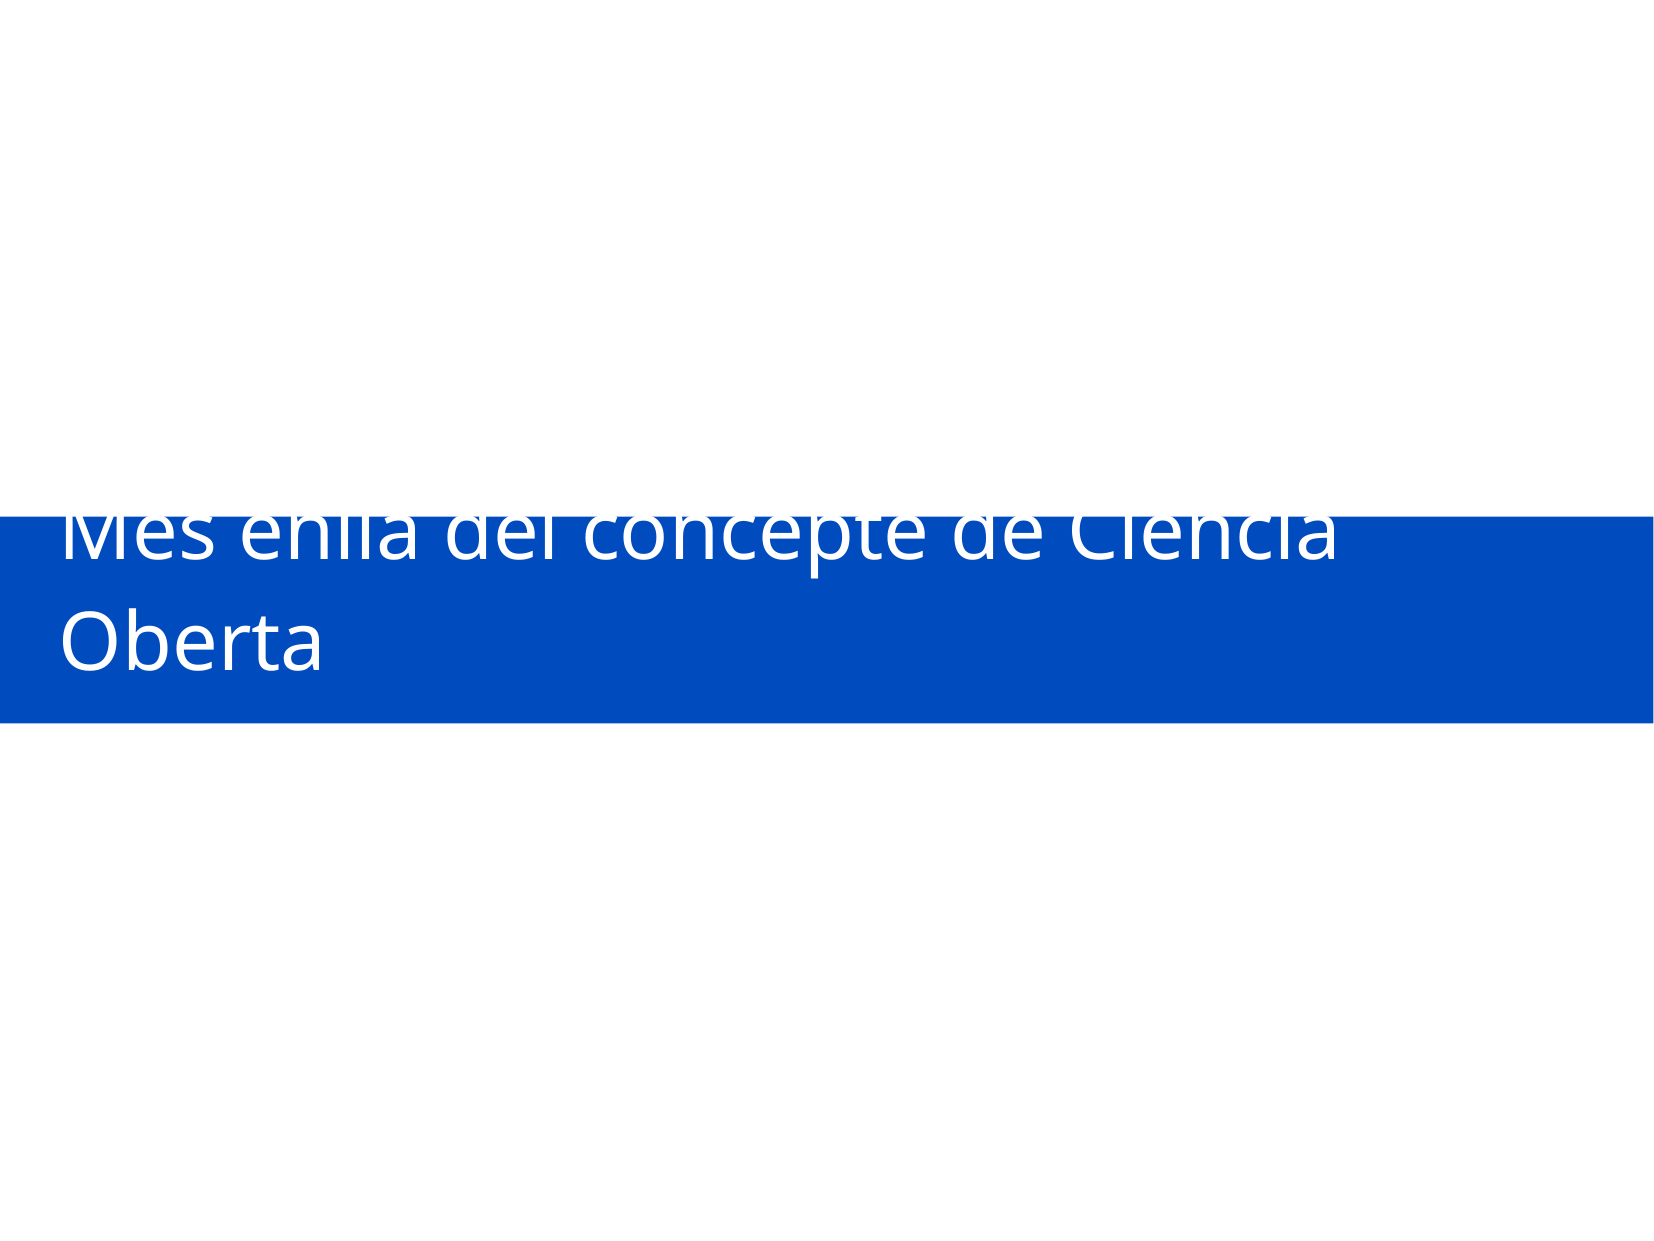

# Més enllà del concepte de Ciència Oberta